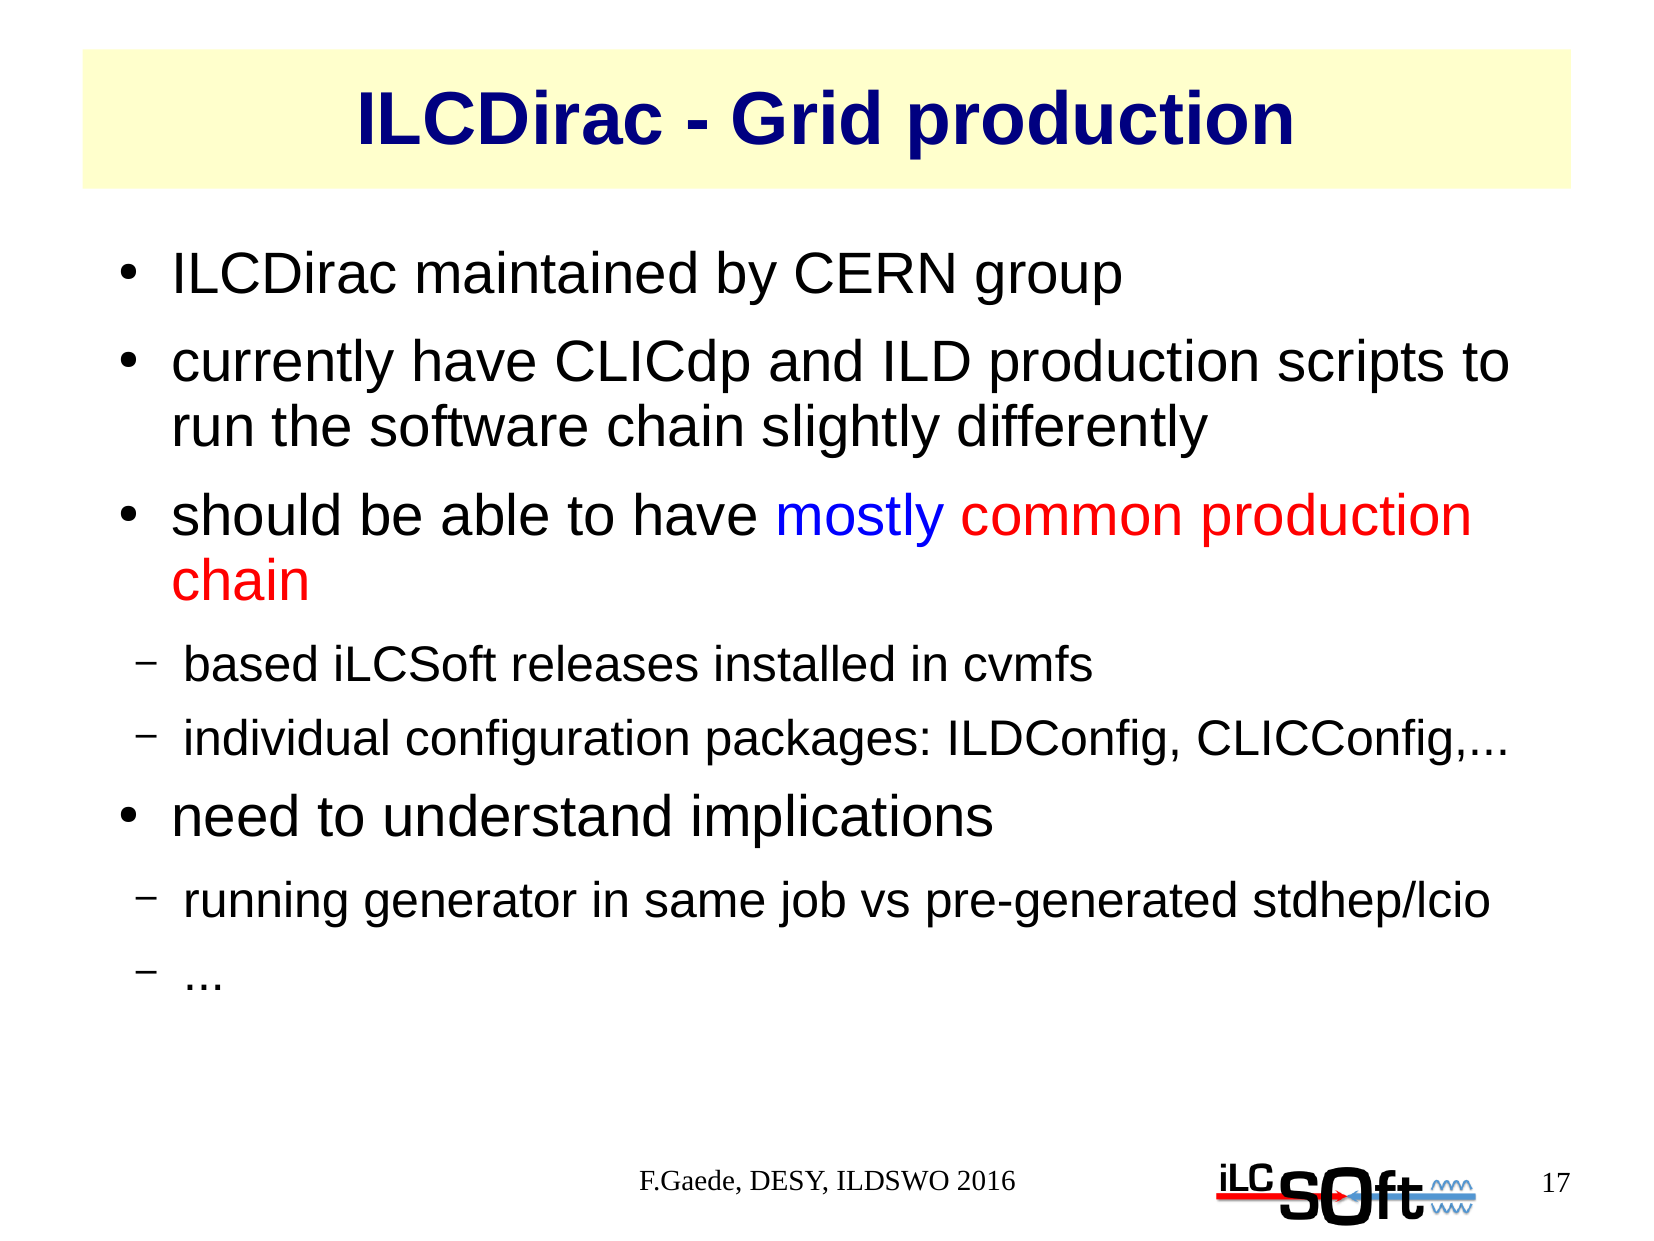

# ILCDirac - Grid production
ILCDirac maintained by CERN group
currently have CLICdp and ILD production scripts to run the software chain slightly differently
should be able to have mostly common production chain
based iLCSoft releases installed in cvmfs
individual configuration packages: ILDConfig, CLICConfig,...
need to understand implications
running generator in same job vs pre-generated stdhep/lcio
...
17